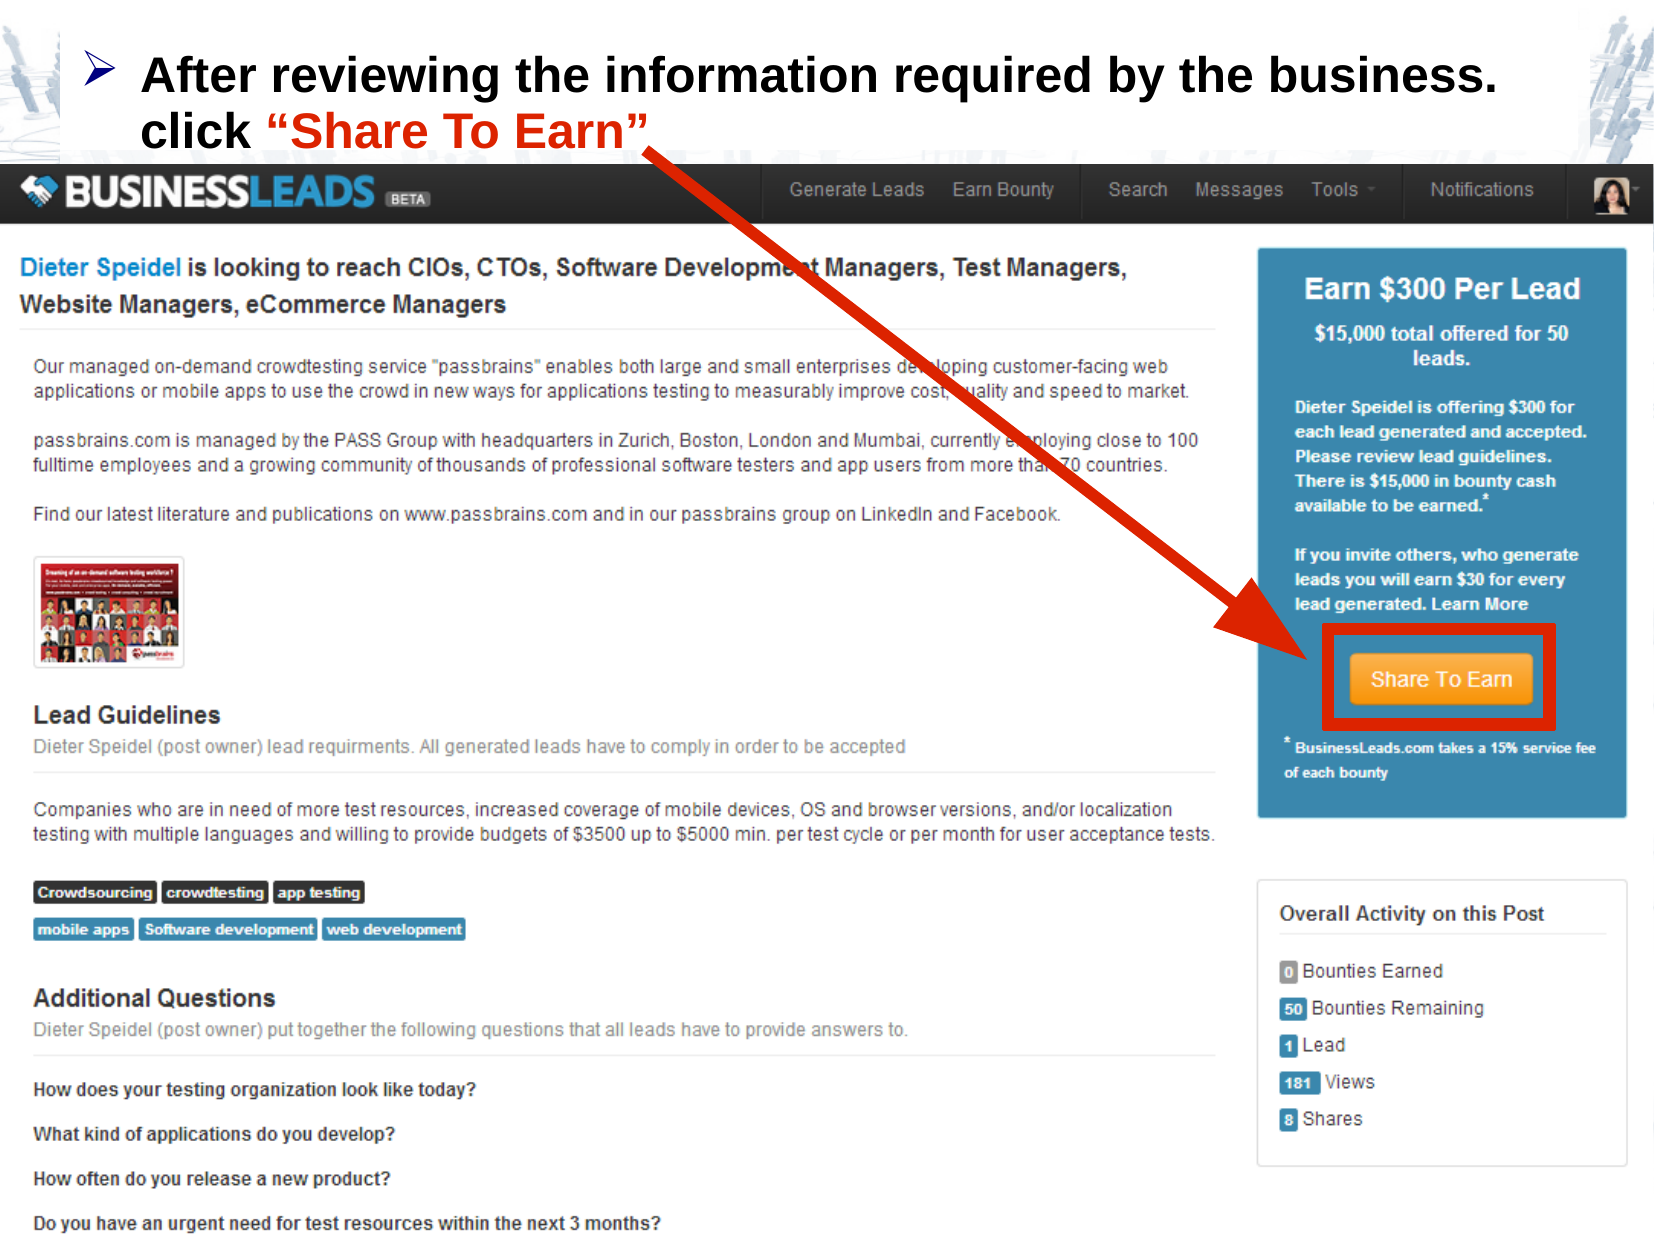

# After reviewing the information required by the business. click “Share To Earn”